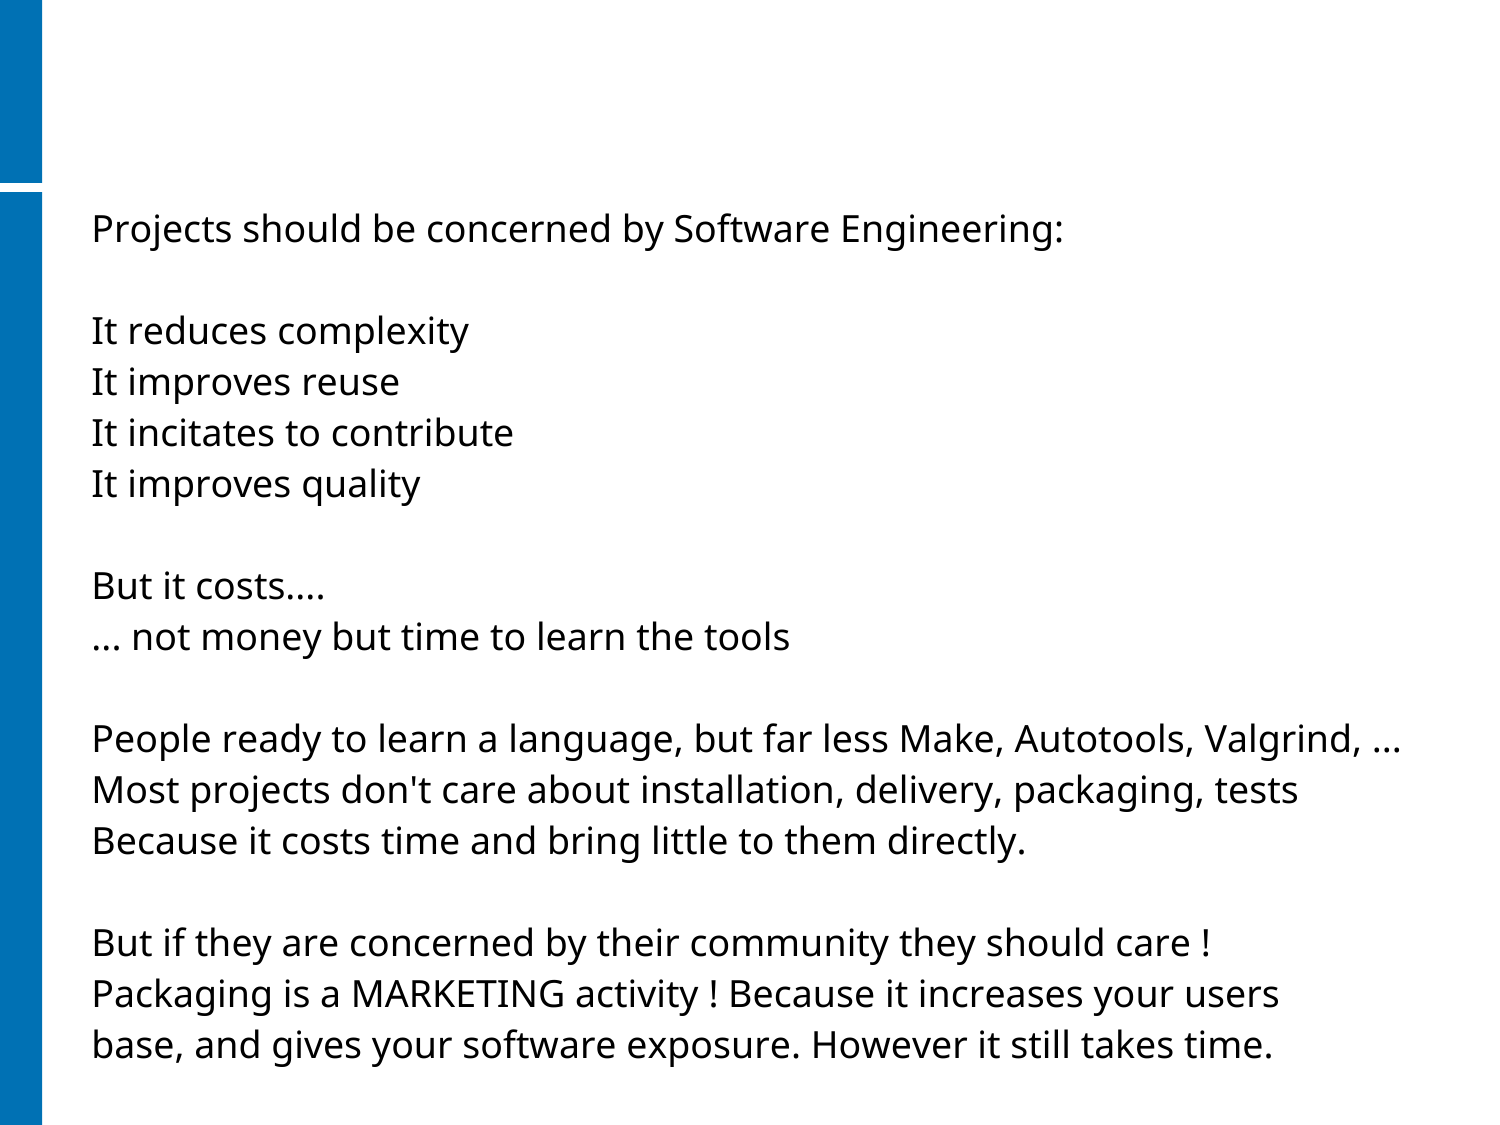

Projects should be concerned by Software Engineering:
It reduces complexity
It improves reuse
It incitates to contribute
It improves quality
But it costs....
... not money but time to learn the tools
People ready to learn a language, but far less Make, Autotools, Valgrind, ...
Most projects don't care about installation, delivery, packaging, tests
Because it costs time and bring little to them directly.
But if they are concerned by their community they should care !
Packaging is a MARKETING activity ! Because it increases your users
base, and gives your software exposure. However it still takes time.
So scratching my itch was to write a tool (yet another ;-) to help reduce
the barrier for projects to package